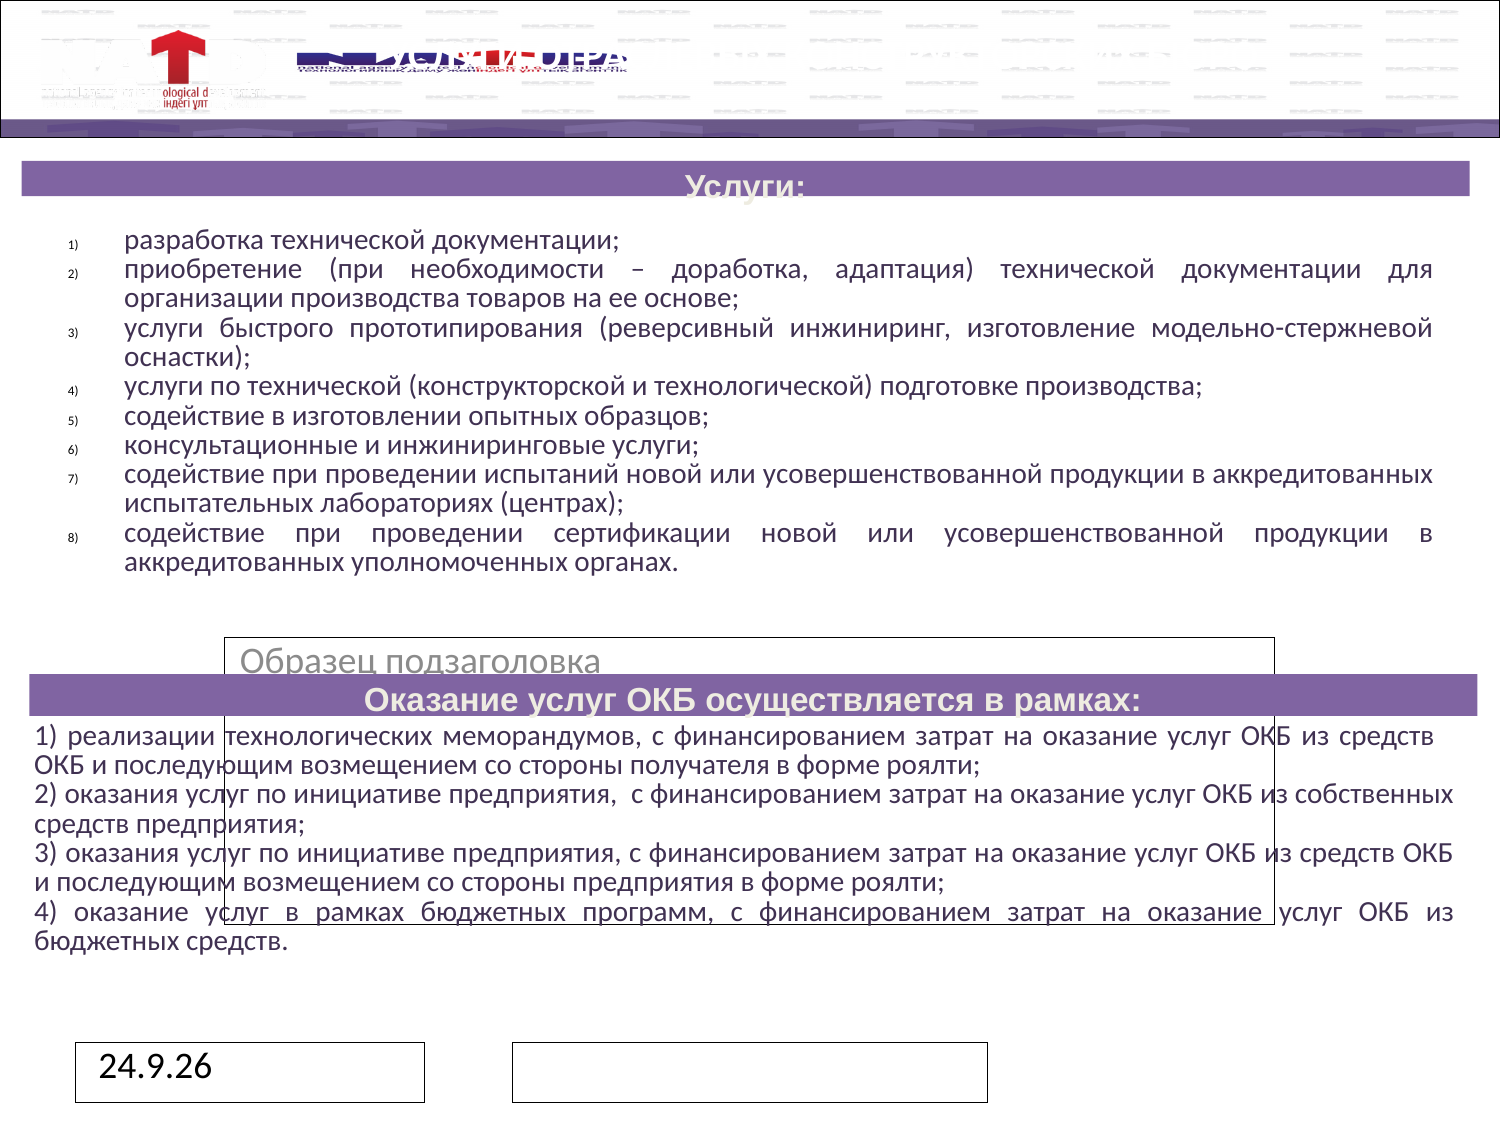

УСЛУГИ ОТРАСЛЕВЫХ КОНСТРУКТОРСКИХ БЮРО
Услуги:
разработка технической документации;
приобретение (при необходимости – доработка, адаптация) технической документации для организации производства товаров на ее основе;
услуги быстрого прототипирования (реверсивный инжиниринг, изготовление модельно-стержневой оснастки);
услуги по технической (конструкторской и технологической) подготовке производства;
содействие в изготовлении опытных образцов;
консультационные и инжиниринговые услуги;
содействие при проведении испытаний новой или усовершенствованной продукции в аккредитованных испытательных лабораториях (центрах);
содействие при проведении сертификации новой или усовершенствованной продукции в аккредитованных уполномоченных органах.
Оказание услуг ОКБ осуществляется в рамках:
1) реализации технологических меморандумов, с финансированием затрат на оказание услуг ОКБ из средств ОКБ и последующим возмещением со стороны получателя в форме роялти;
2) оказания услуг по инициативе предприятия, с финансированием затрат на оказание услуг ОКБ из собственных средств предприятия;
3) оказания услуг по инициативе предприятия, с финансированием затрат на оказание услуг ОКБ из средств ОКБ и последующим возмещением со стороны предприятия в форме роялти;
4) оказание услуг в рамках бюджетных программ, с финансированием затрат на оказание услуг ОКБ из бюджетных средств.